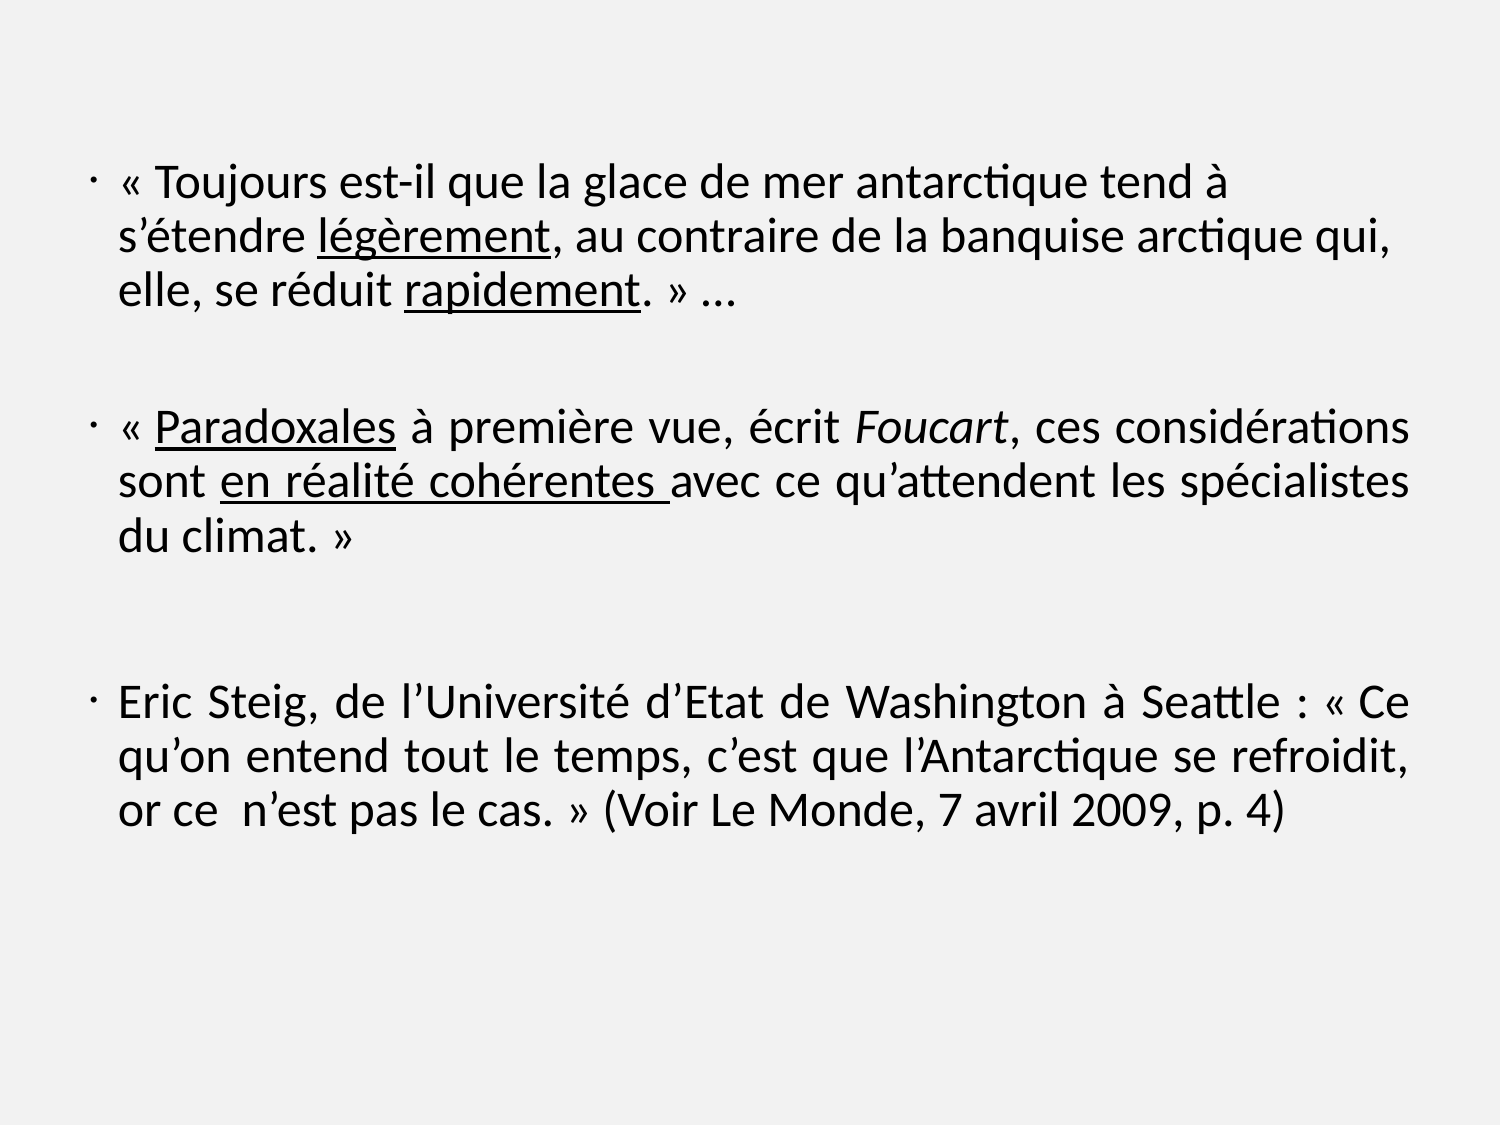

# « Toujours est-il que la glace de mer antarctique tend à s’étendre légèrement, au contraire de la banquise arctique qui, elle, se réduit rapidement. » …
« Paradoxales à première vue, écrit Foucart, ces considérations sont en réalité cohérentes avec ce qu’attendent les spécialistes du climat. »
Eric Steig, de l’Université d’Etat de Washington à Seattle : « Ce qu’on entend tout le temps, c’est que l’Antarctique se refroidit, or ce n’est pas le cas. » (Voir Le Monde, 7 avril 2009, p. 4)